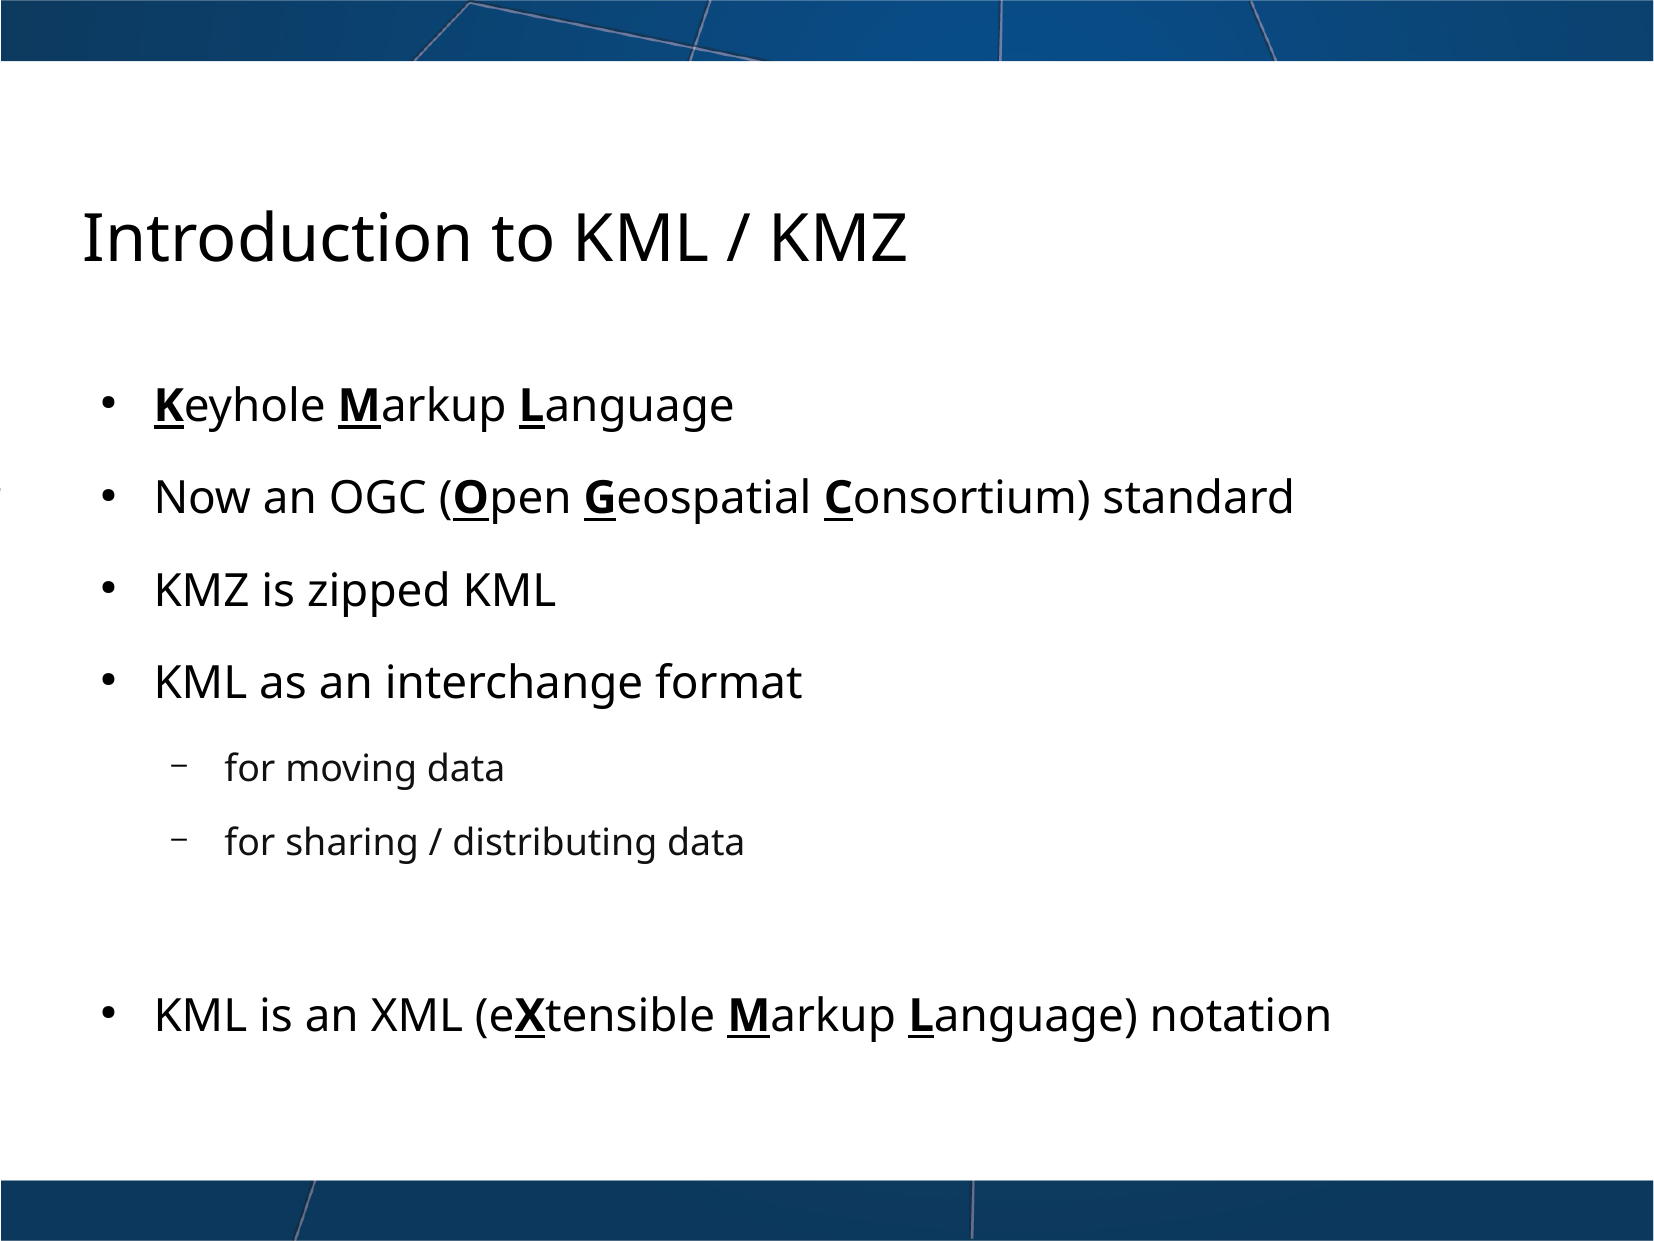

# Introduction to KML / KMZ
Keyhole Markup Language
Now an OGC (Open Geospatial Consortium) standard
KMZ is zipped KML
KML as an interchange format
for moving data
for sharing / distributing data
KML is an XML (eXtensible Markup Language) notation